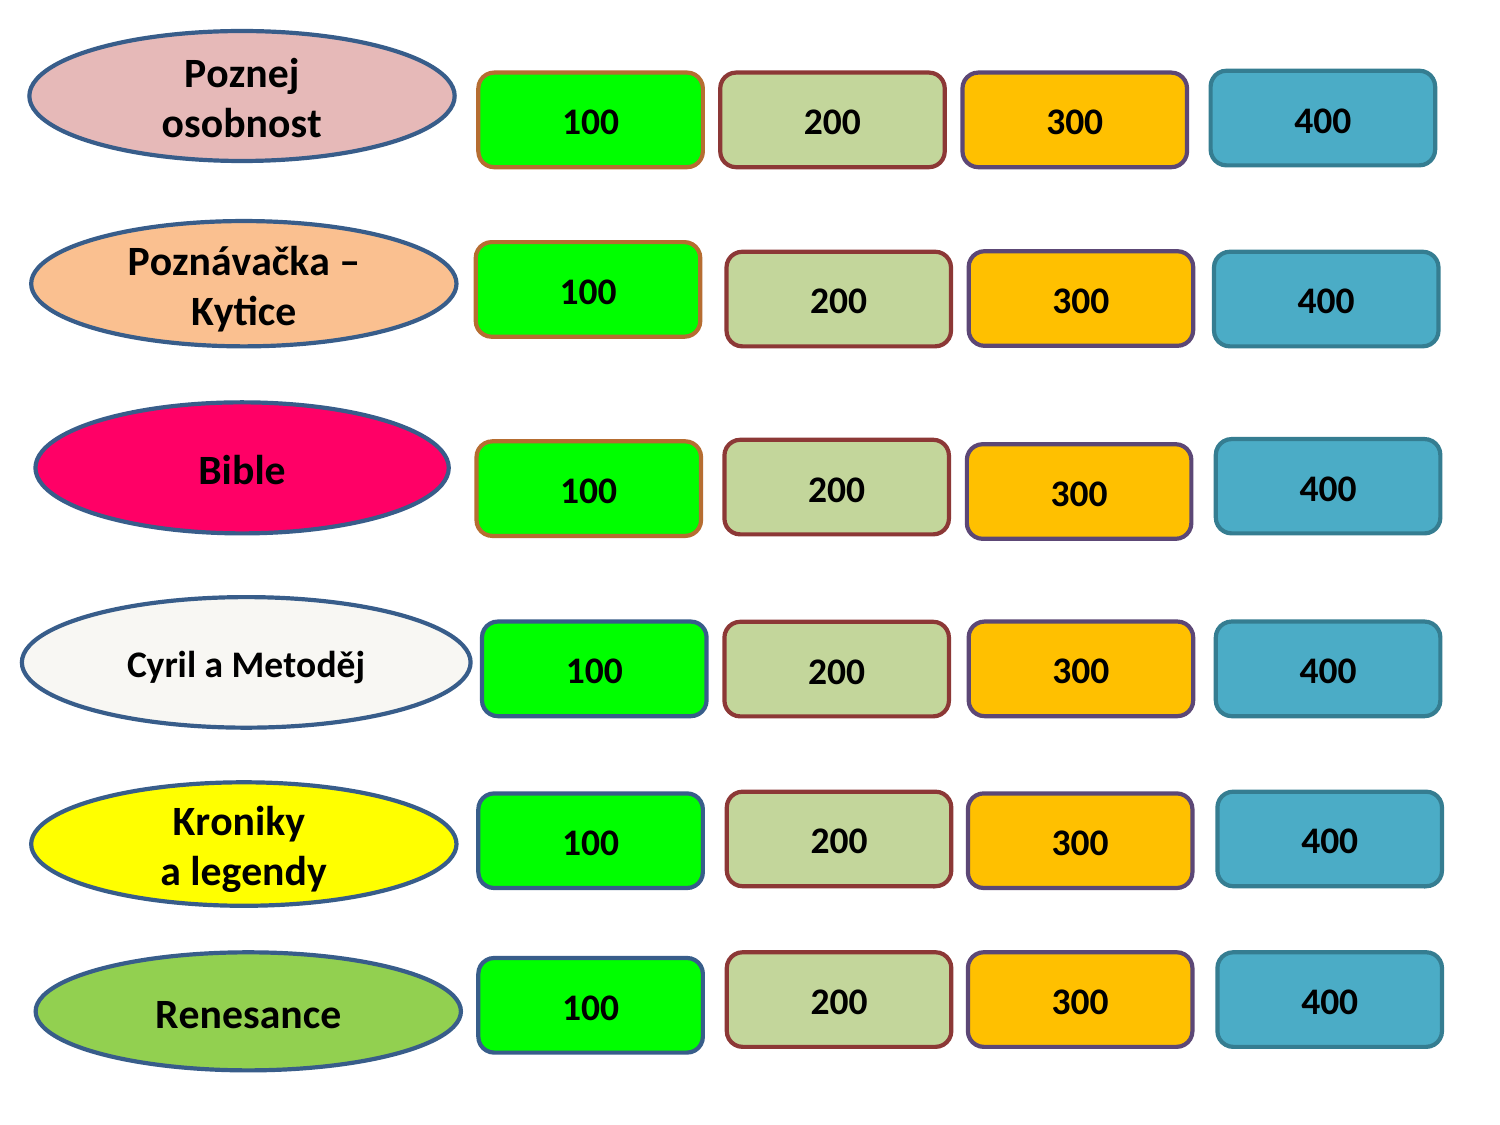

Poznej osobnost
400
100
200
300
Poznávačka – Kytice
100
300
200
400
Bible
400
200
100
300
Cyril a Metoděj
100
300
400
200
Kroniky
a legendy
200
400
100
300
Renesance
200
300
400
100